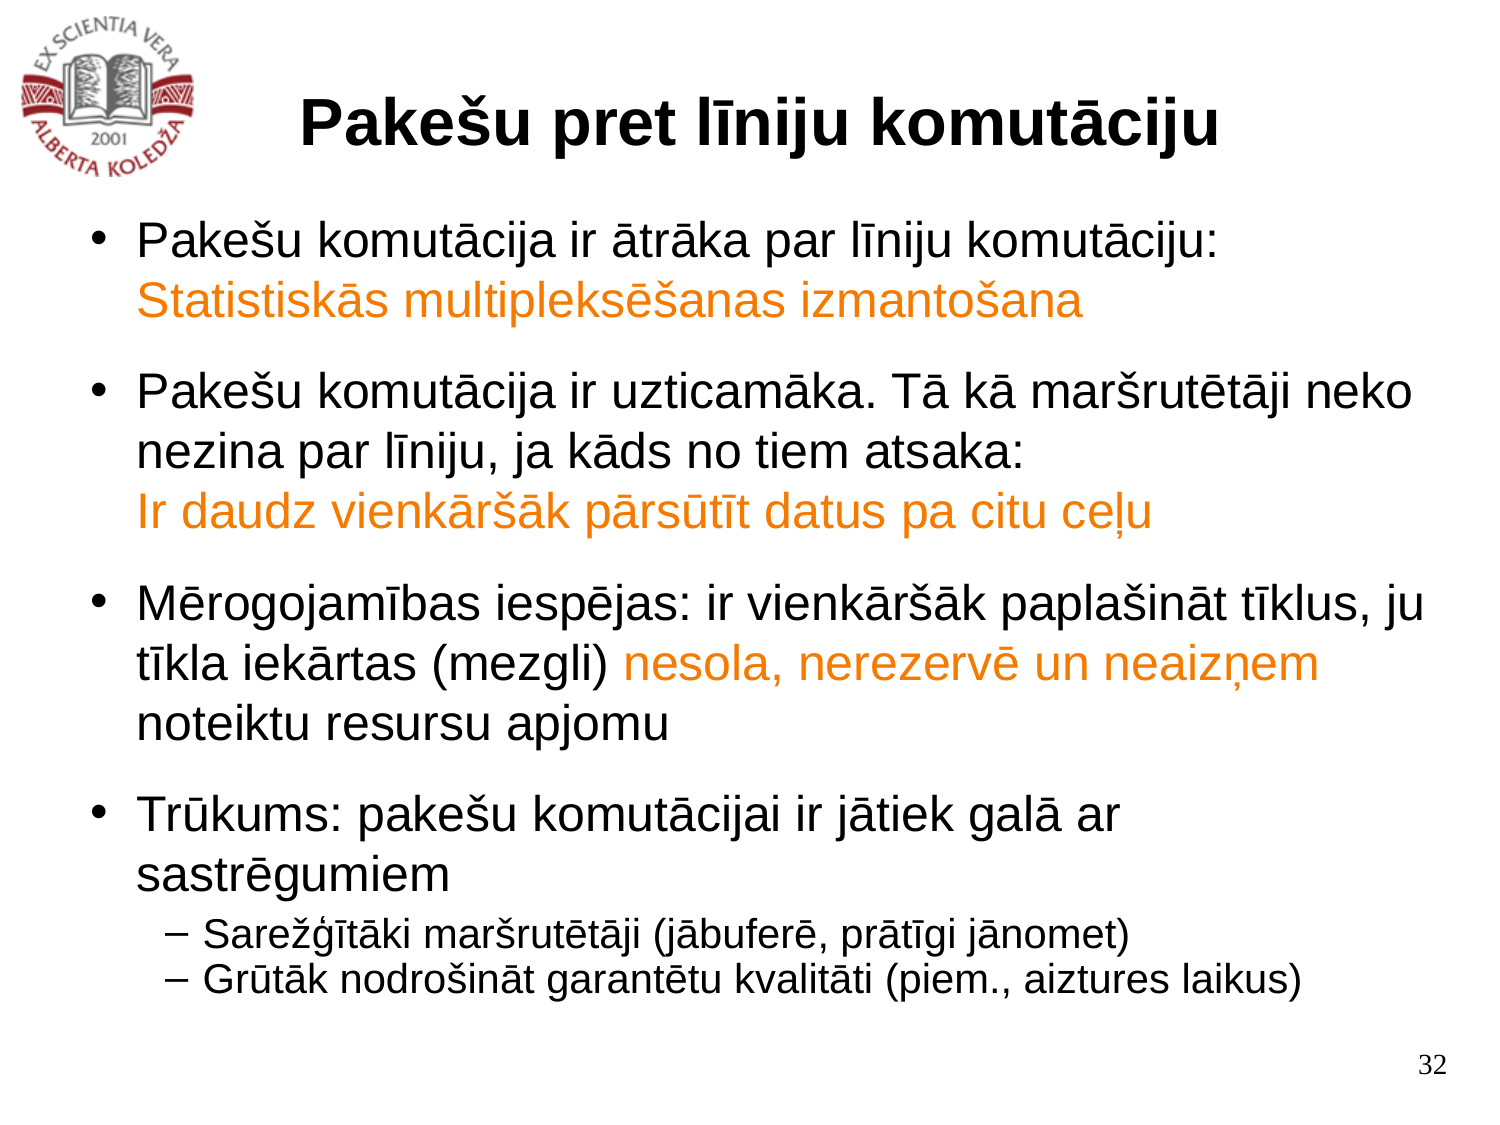

# Pakešu pret līniju komutāciju
Pakešu komutācija ir ātrāka par līniju komutāciju: Statistiskās multipleksēšanas izmantošana
Pakešu komutācija ir uzticamāka. Tā kā maršrutētāji neko nezina par līniju, ja kāds no tiem atsaka:
Ir daudz vienkāršāk pārsūtīt datus pa citu ceļu
Mērogojamības iespējas: ir vienkāršāk paplašināt tīklus, ju tīkla iekārtas (mezgli) nesola, nerezervē un neaizņem noteiktu resursu apjomu
Trūkums: pakešu komutācijai ir jātiek galā ar sastrēgumiem
Sarežģītāki maršrutētāji (jābuferē, prātīgi jānomet)
Grūtāk nodrošināt garantētu kvalitāti (piem., aiztures laikus)